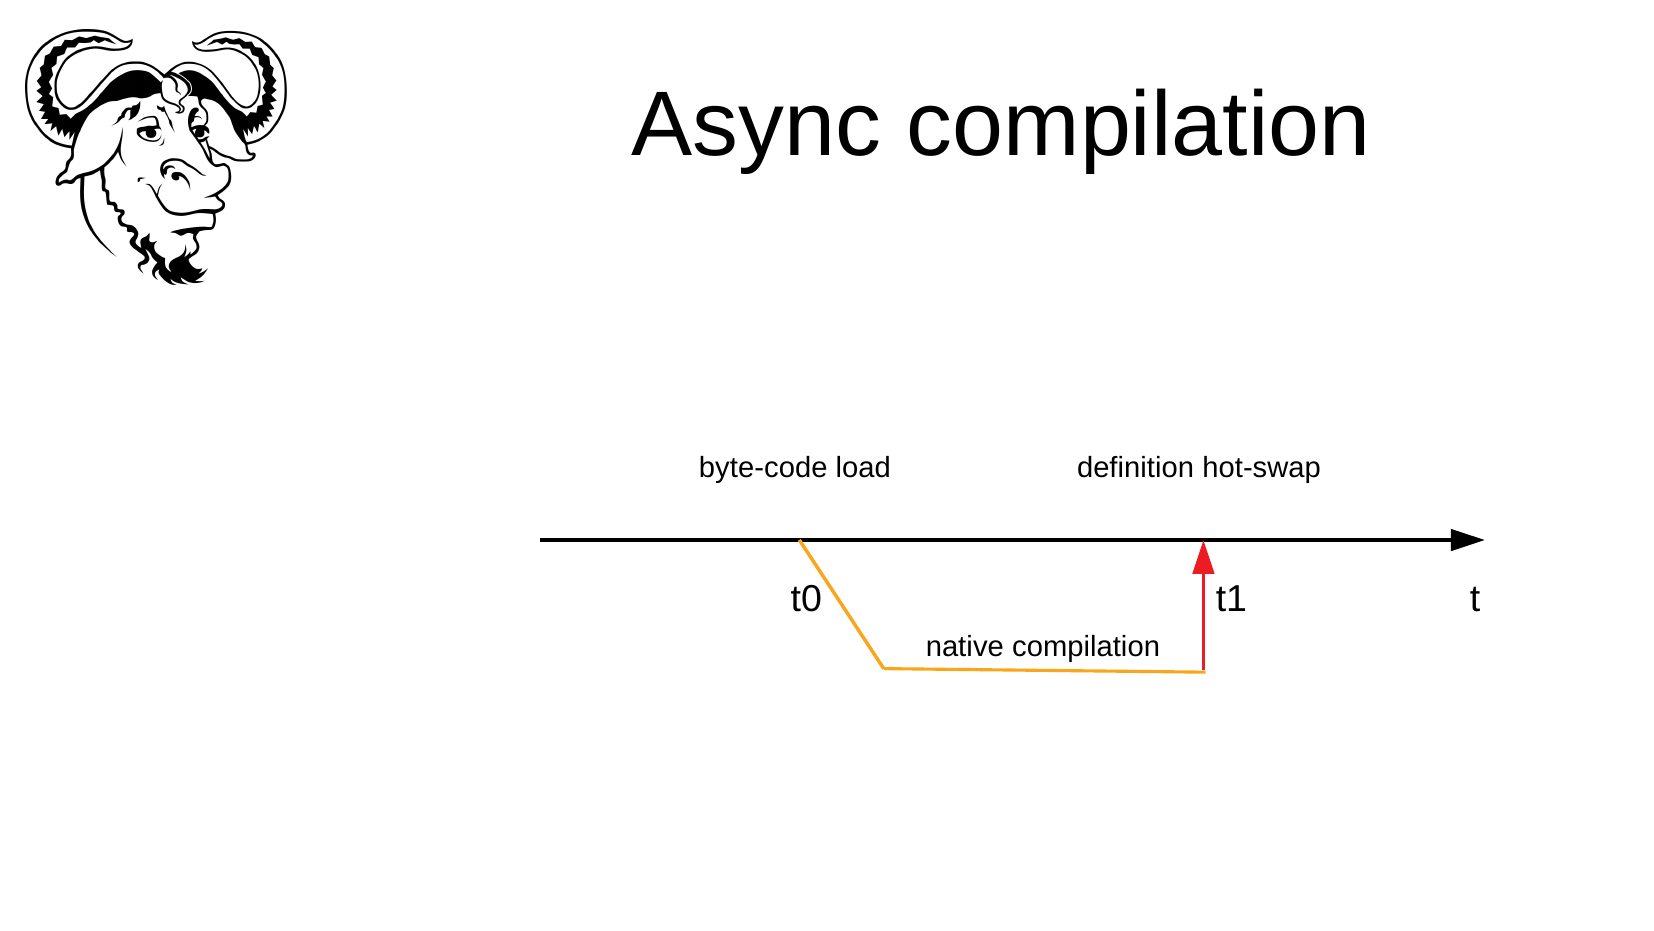

# Async compilation
byte-code load
definition hot-swap
t0
t
t1
native compilation